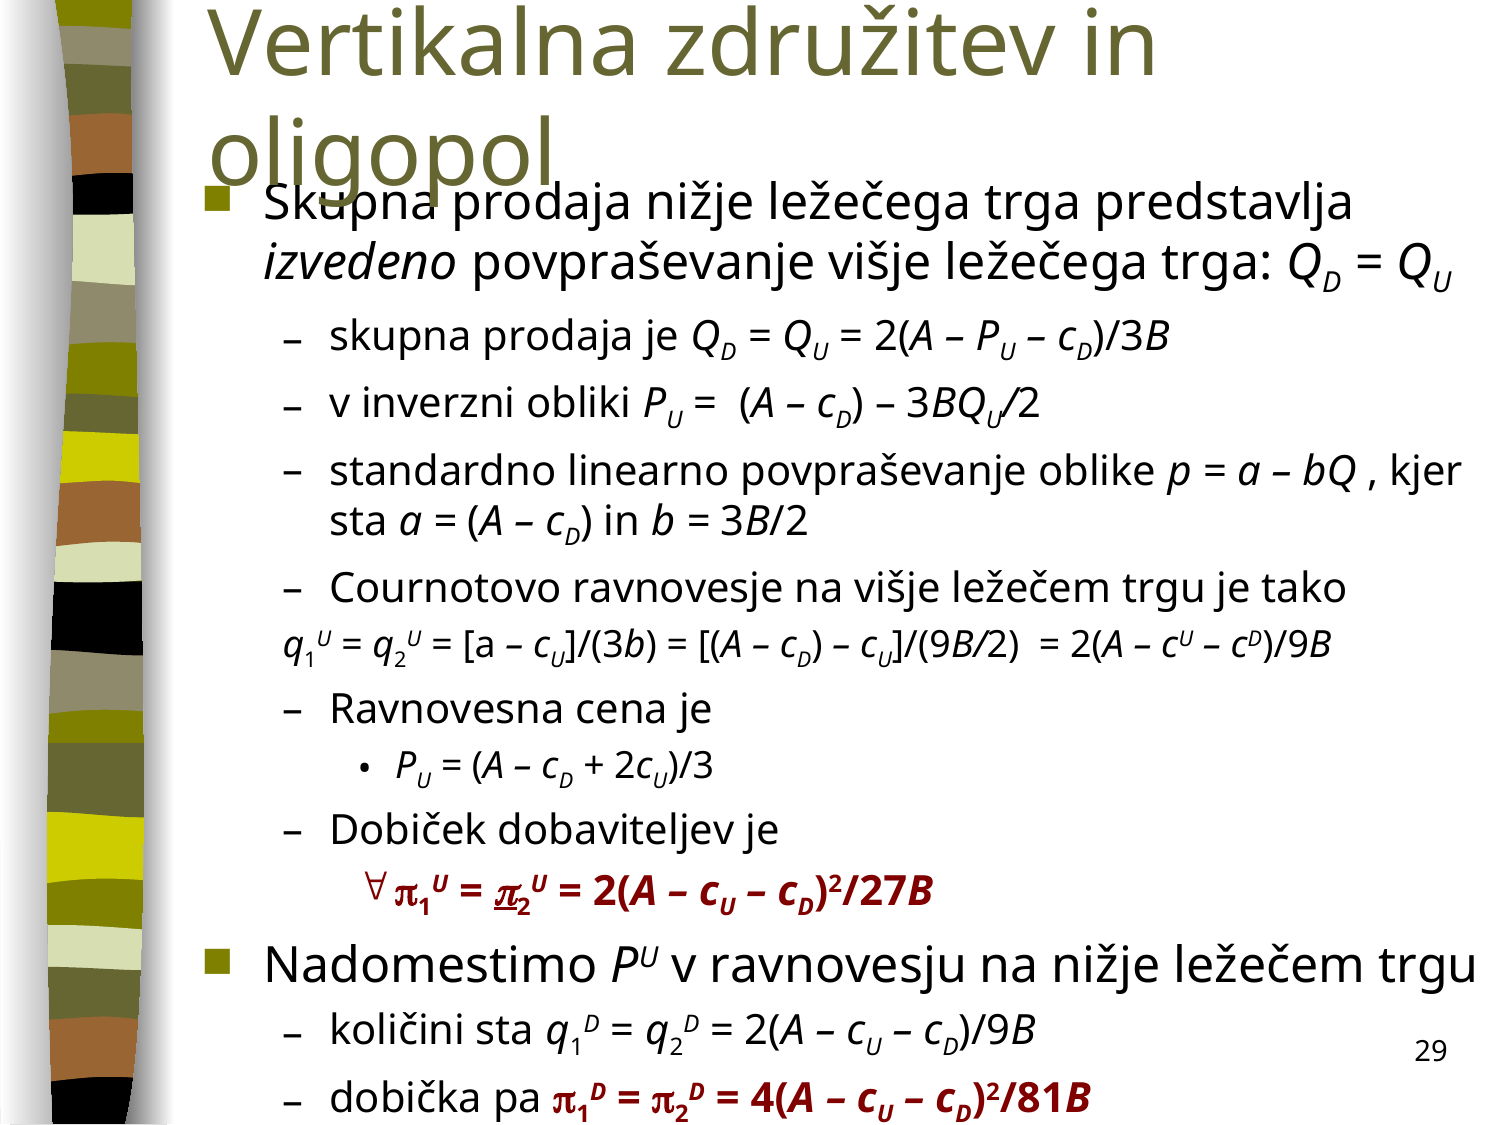

Vertikalna združitev in oligopol
# Skupna prodaja nižje ležečega trga predstavlja izvedeno povpraševanje višje ležečega trga: QD = QU
skupna prodaja je QD = QU = 2(A – PU – cD)/3B
v inverzni obliki PU = (A – cD) – 3BQU/2
standardno linearno povpraševanje oblike p = a – bQ , kjer sta a = (A – cD) in b = 3B/2
Cournotovo ravnovesje na višje ležečem trgu je tako
q1U = q2U = [a – cU]/(3b) = [(A – cD) – cU]/(9B/2) = 2(A – cU – cD)/9B
Ravnovesna cena je
PU = (A – cD + 2cU)/3
Dobiček dobaviteljev je
1U = 2U = 2(A – cU – cD)2/27B
Nadomestimo PU v ravnovesju na nižje ležečem trgu
količini sta q1D = q2D = 2(A – cU – cD)/9B
dobička pa 1D = 2D = 4(A – cU – cD)2/81B